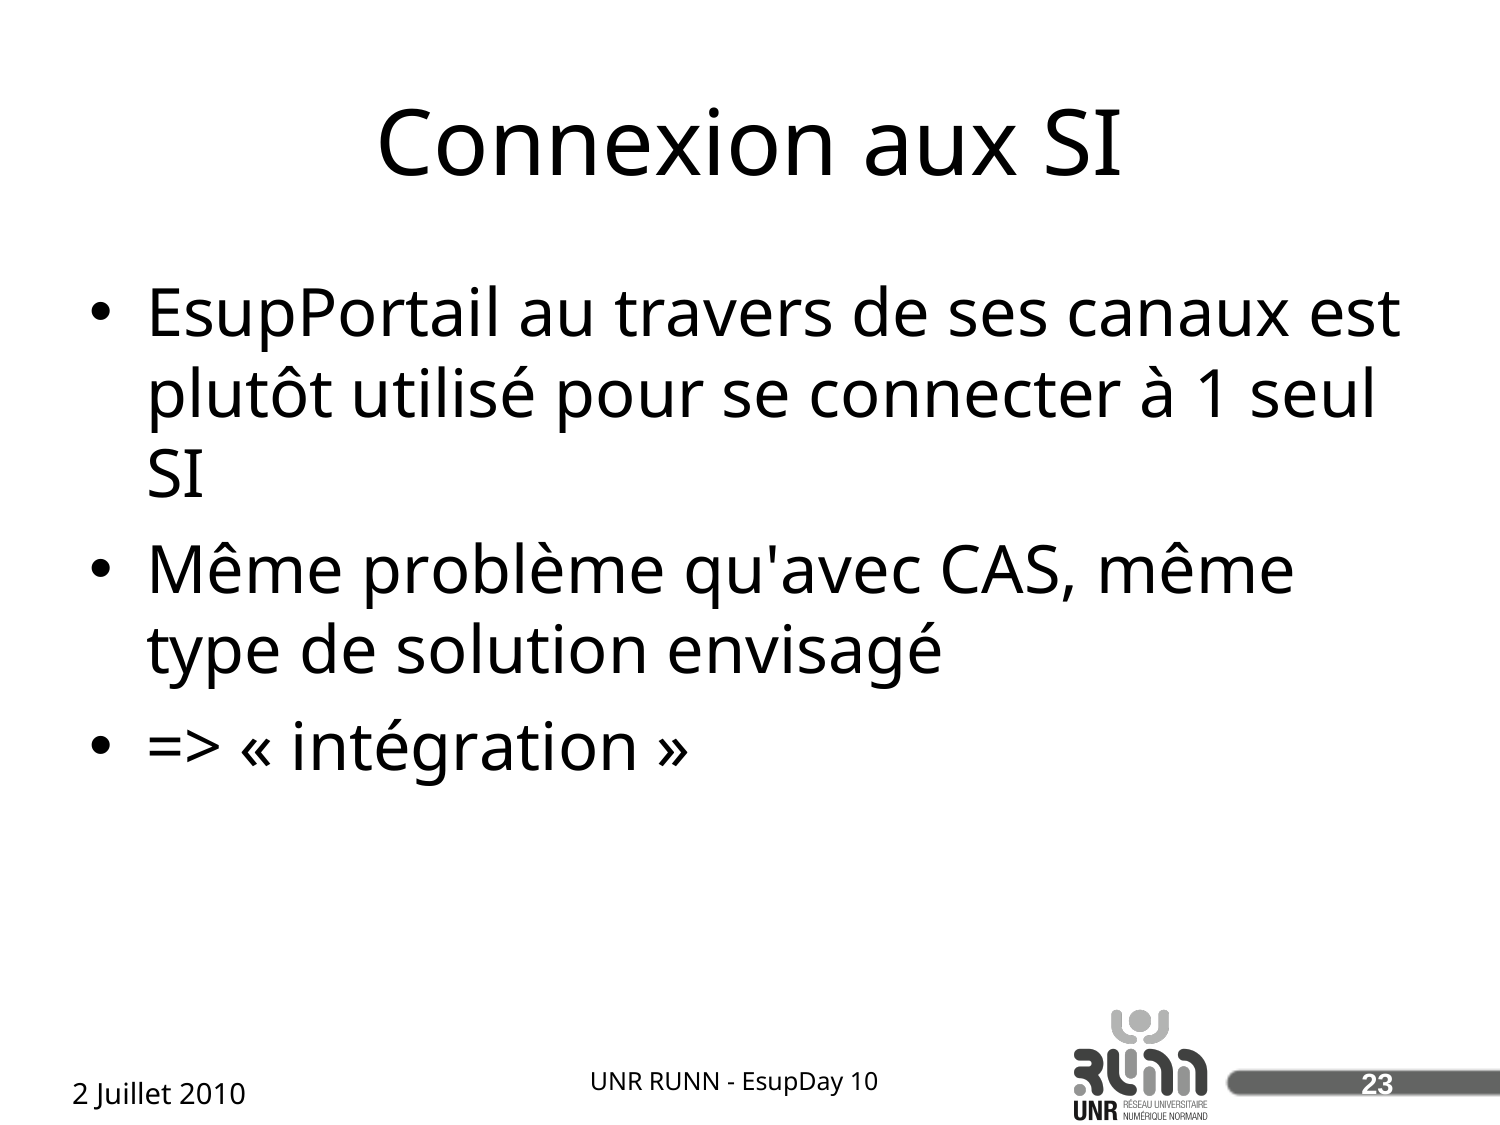

# Connexion aux SI
EsupPortail au travers de ses canaux est plutôt utilisé pour se connecter à 1 seul SI
Même problème qu'avec CAS, même type de solution envisagé
=> « intégration »
UNR RUNN - EsupDay 10
2 Juillet 2010